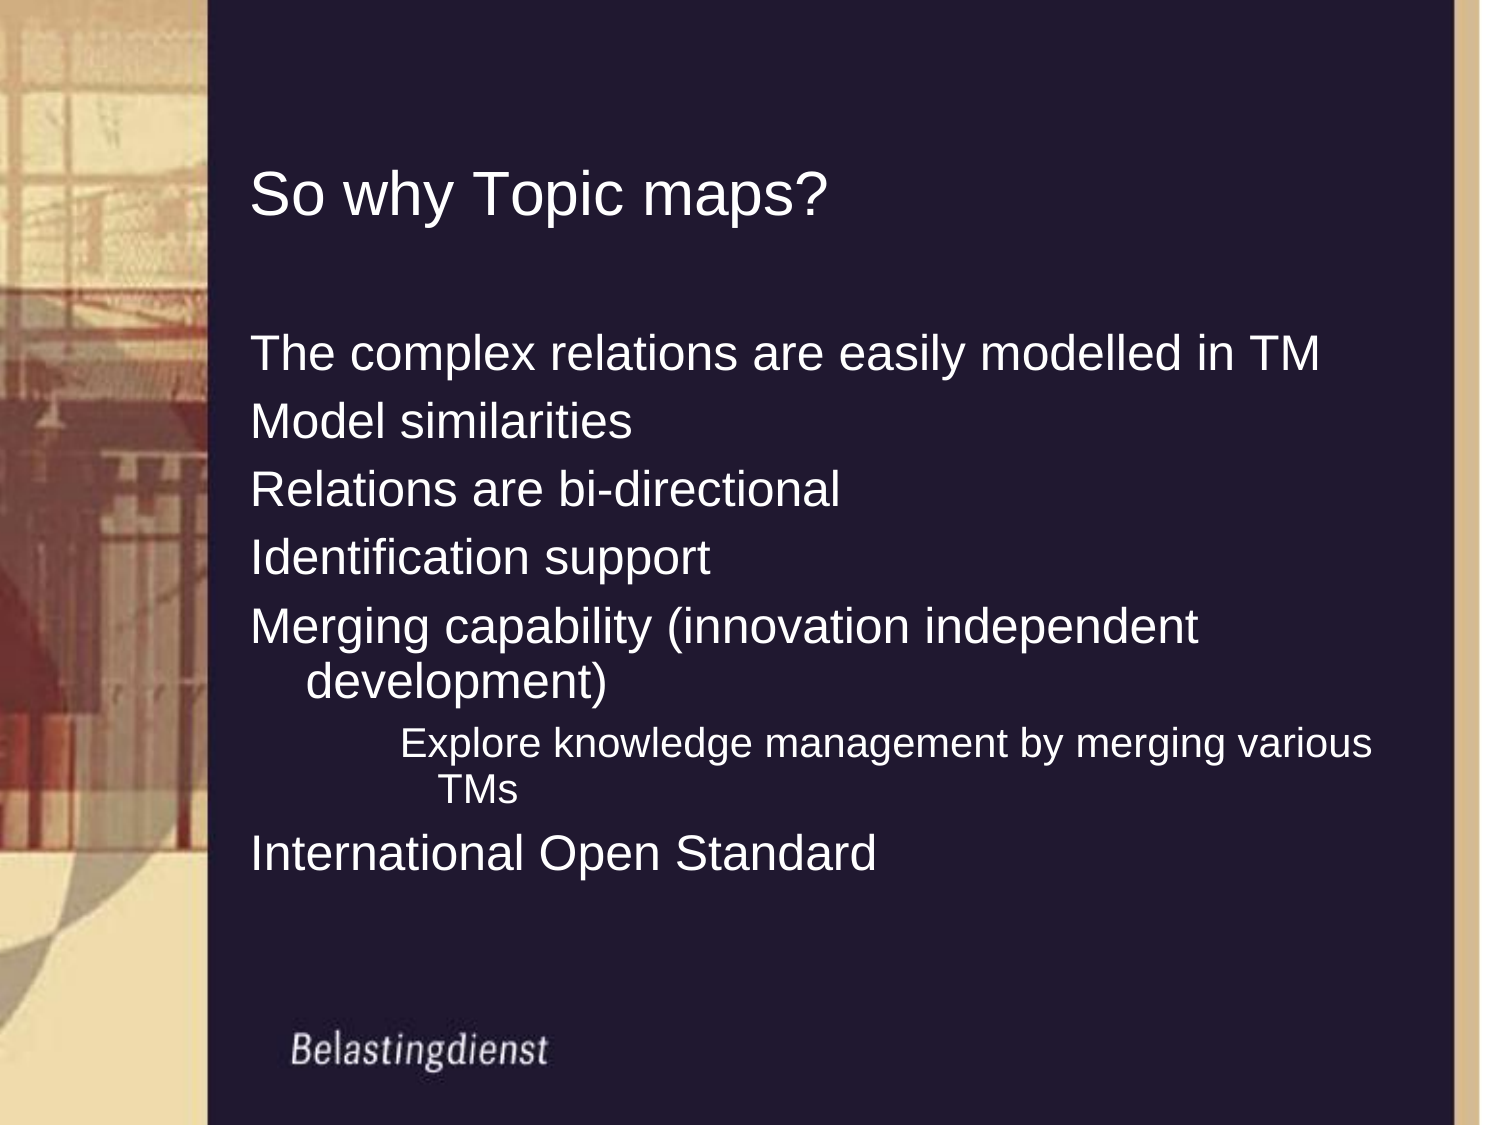

# So why Topic maps?
The complex relations are easily modelled in TM
Model similarities
Relations are bi-directional
Identification support
Merging capability (innovation independent development)
Explore knowledge management by merging various TMs
International Open Standard